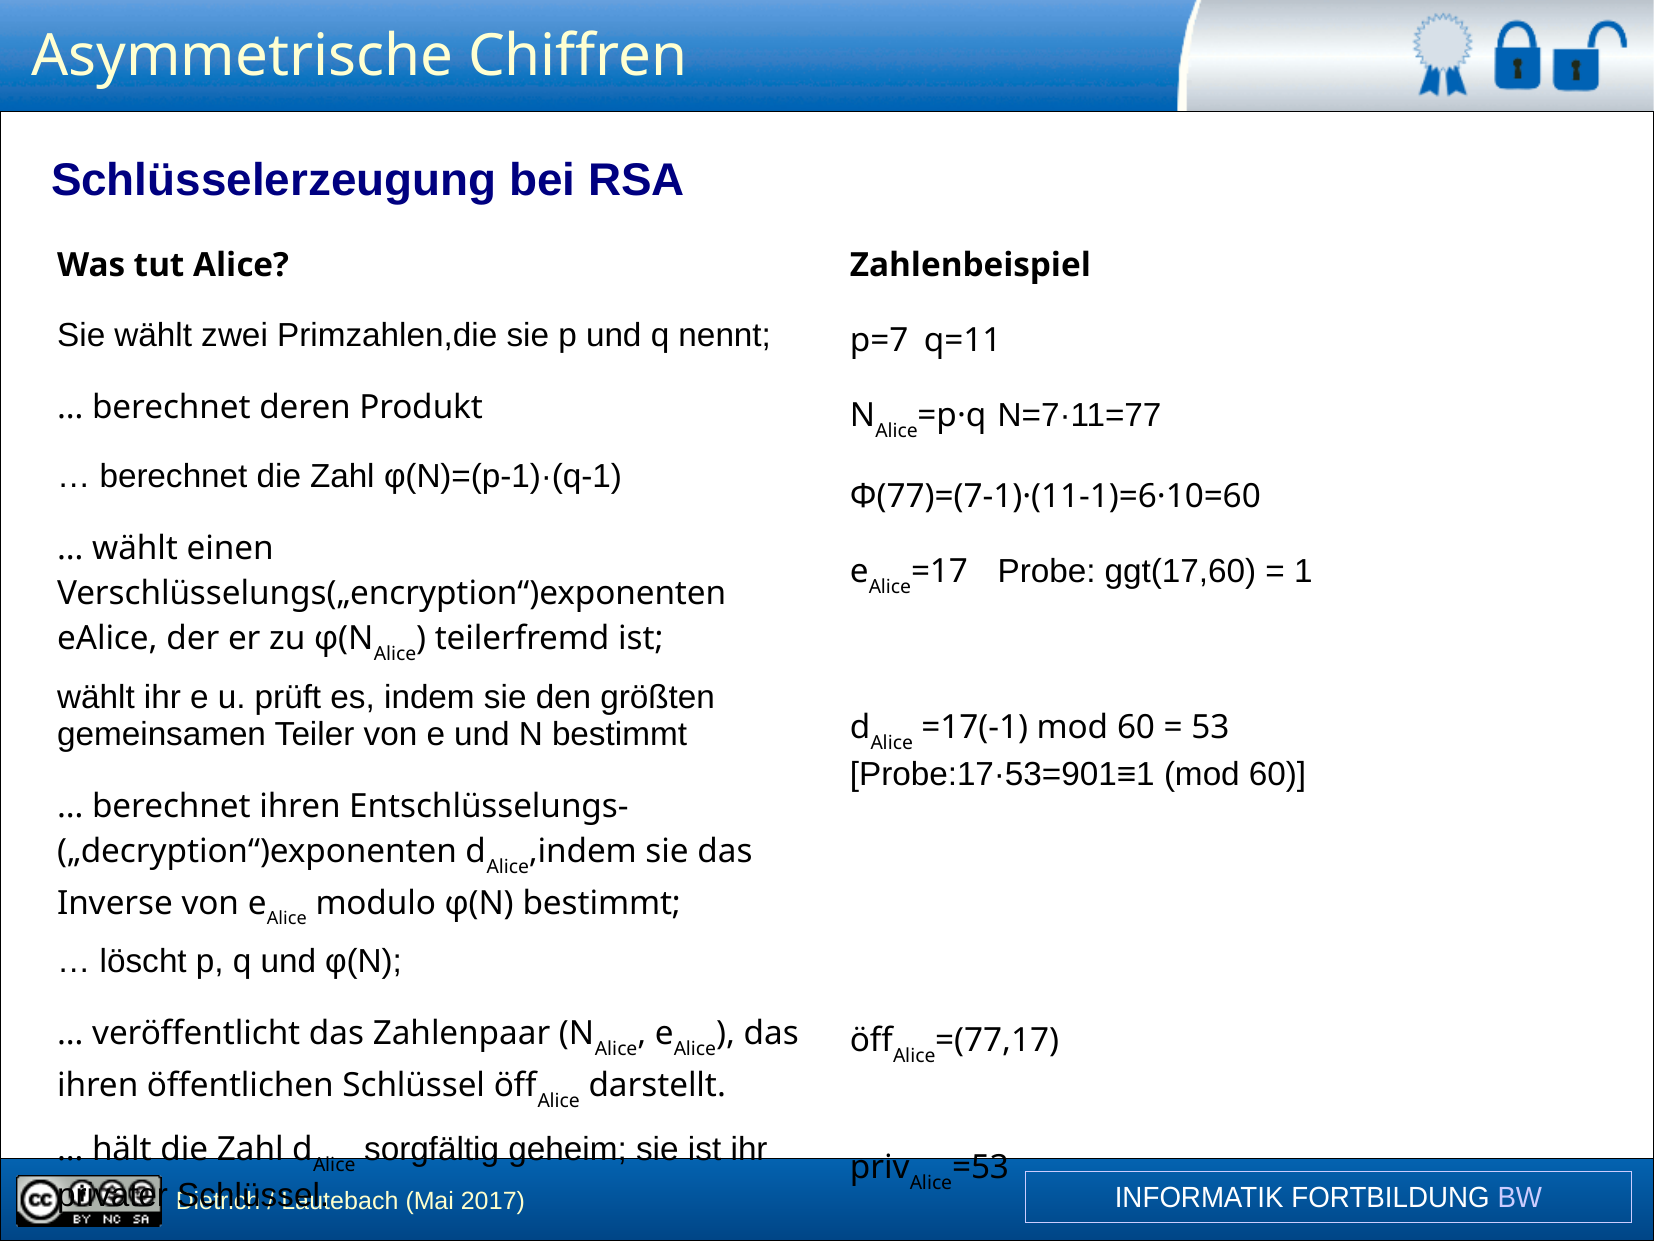

# Asymmetrische Chiffren
Schlüsselerzeugung bei RSA
Was tut Alice?
Sie wählt zwei Primzahlen,die sie p und q nennt;
… berechnet deren Produkt
… berechnet die Zahl φ(N)=(p-1)·(q-1)
… wählt einen Verschlüsselungs(„encryption“)exponenten
eAlice, der er zu φ(NAlice) teilerfremd ist;
wählt ihr e u. prüft es, indem sie den größten gemeinsamen Teiler von e und N bestimmt
… berechnet ihren Entschlüsselungs-(„decryption“)exponenten dAlice,indem sie das Inverse von eAlice modulo φ(N) bestimmt;
… löscht p, q und φ(N);
… veröffentlicht das Zahlenpaar (NAlice, eAlice), das ihren öffentlichen Schlüssel öffAlice darstellt.
… hält die Zahl dAlice sorgfältig geheim; sie ist ihr privater Schlüssel.
Zahlenbeispiel
p=7 	q=11
NAlice=p·q	N=7·11=77
Φ(77)=(7-1)·(11-1)=6·10=60
eAlice=17	Probe: ggt(17,60) = 1
dAlice =17(-1) mod 60 = 53		[Probe:17·53=901≡1 (mod 60)]
öffAlice=(77,17)
privAlice=53
35